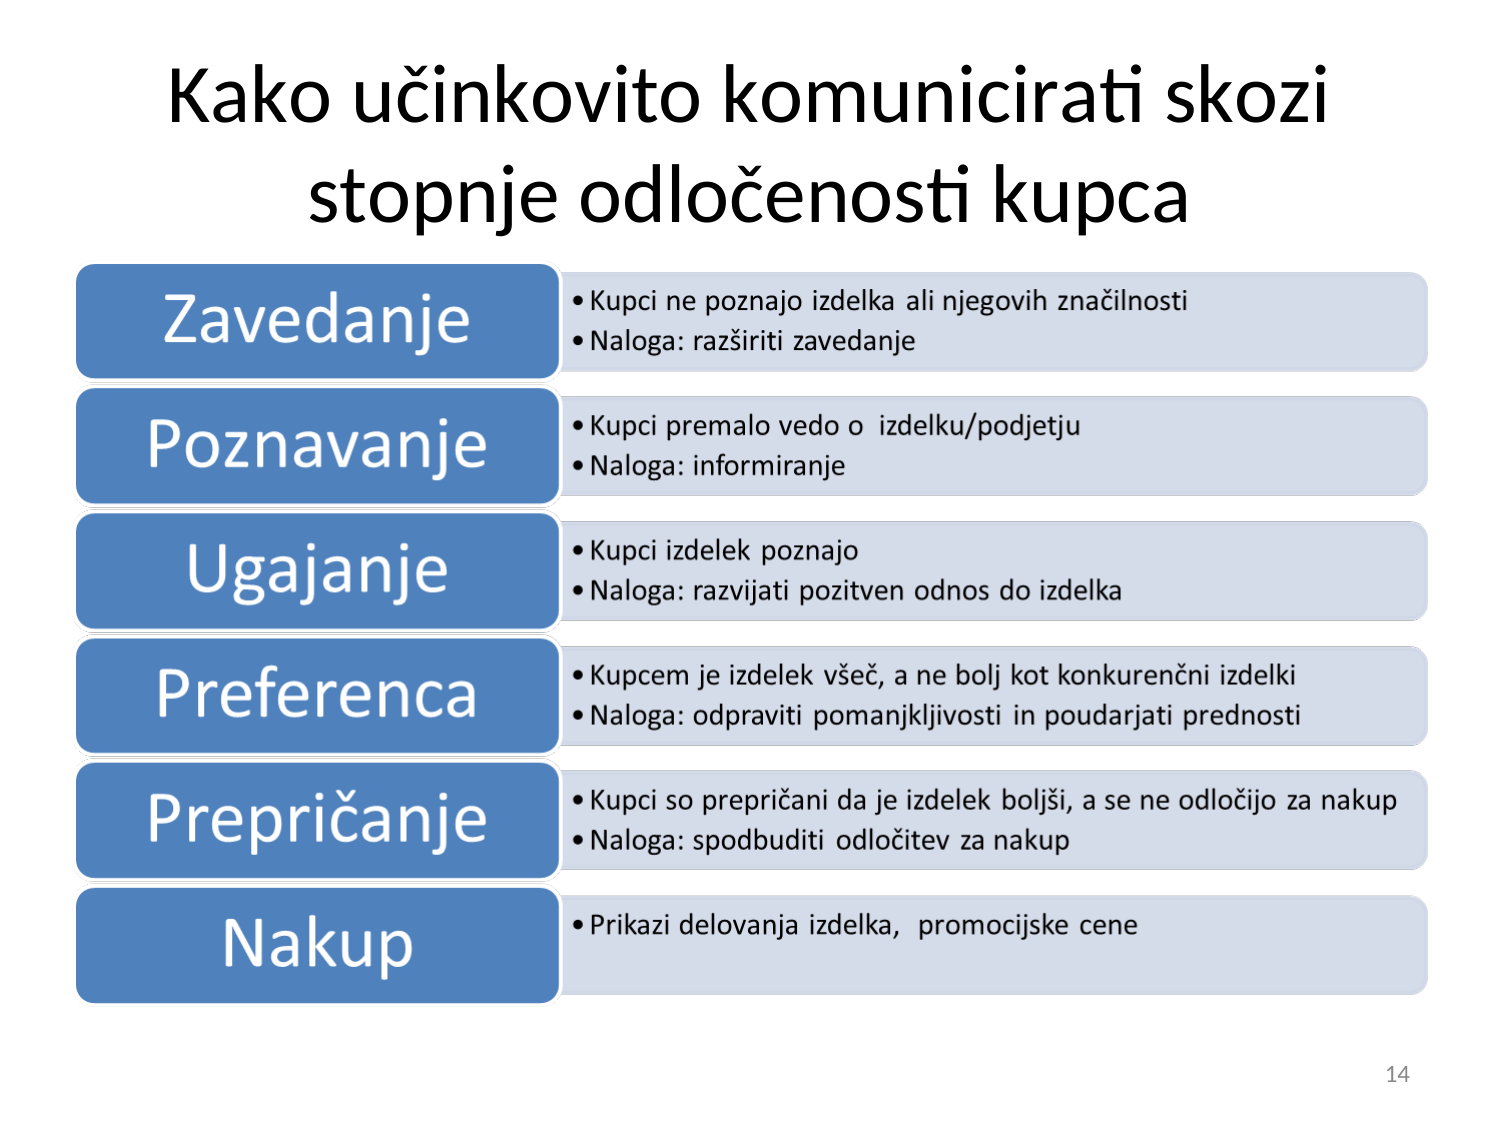

# Kako učinkovito komunicirati skozi stopnje odločenosti kupca